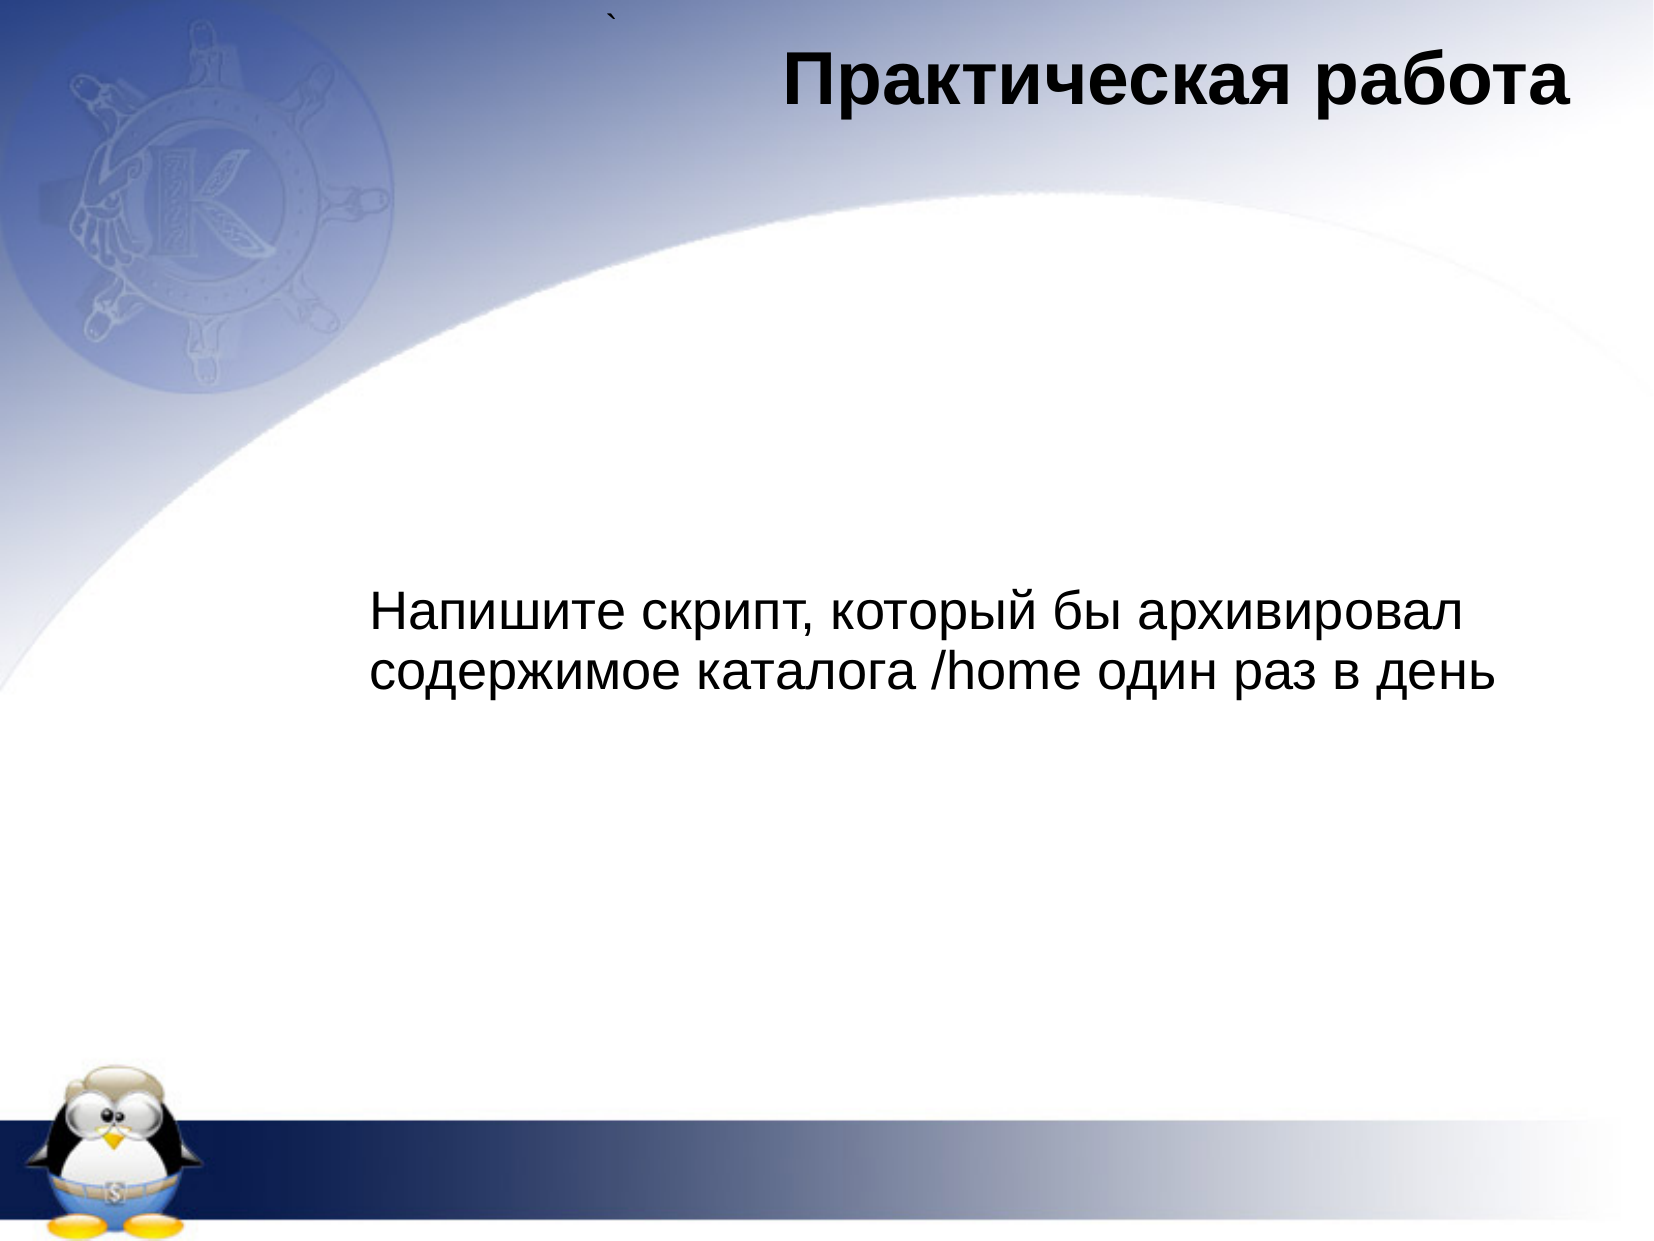

`
Практическая работа
Напишите скрипт, который бы архивировал
содержимое каталога /home один раз в день